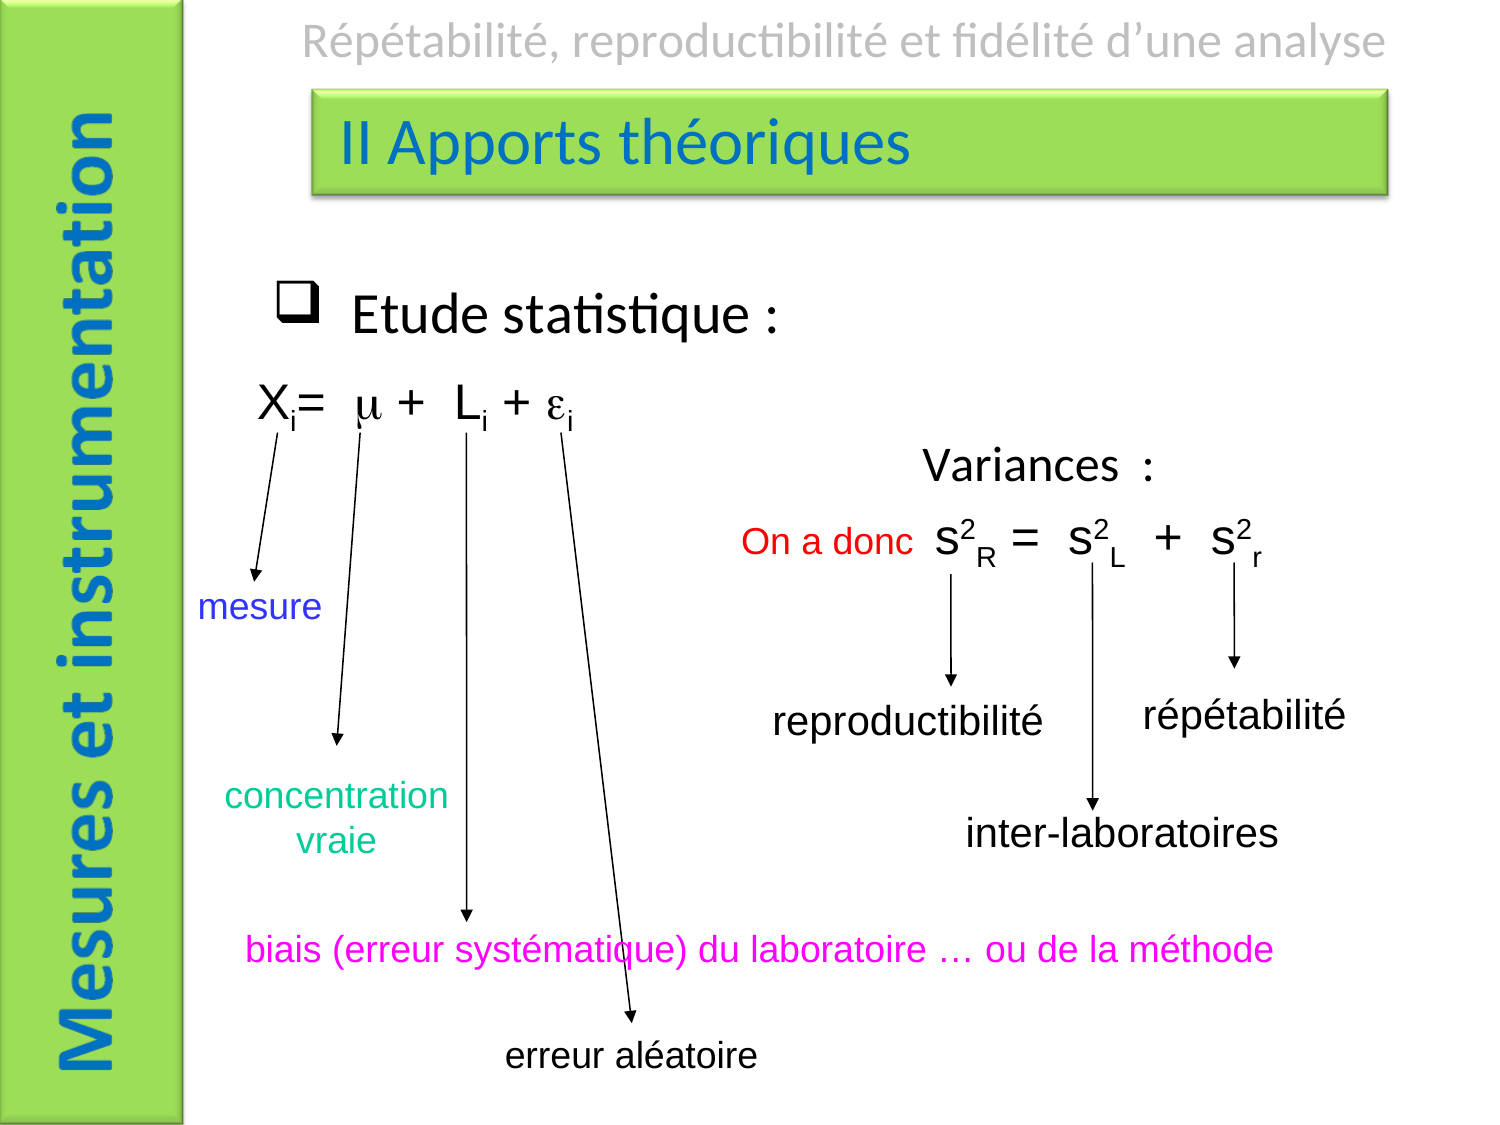

Répétabilité, reproductibilité et fidélité d’une analyse
II Apports théoriques
 Etude statistique :
Xi=  + Li + i
Variances :
On a donc s2R = s2L + s2r
mesure
répétabilité
reproductibilité
concentration vraie
inter-laboratoires
biais (erreur systématique) du laboratoire … ou de la méthode
erreur aléatoire